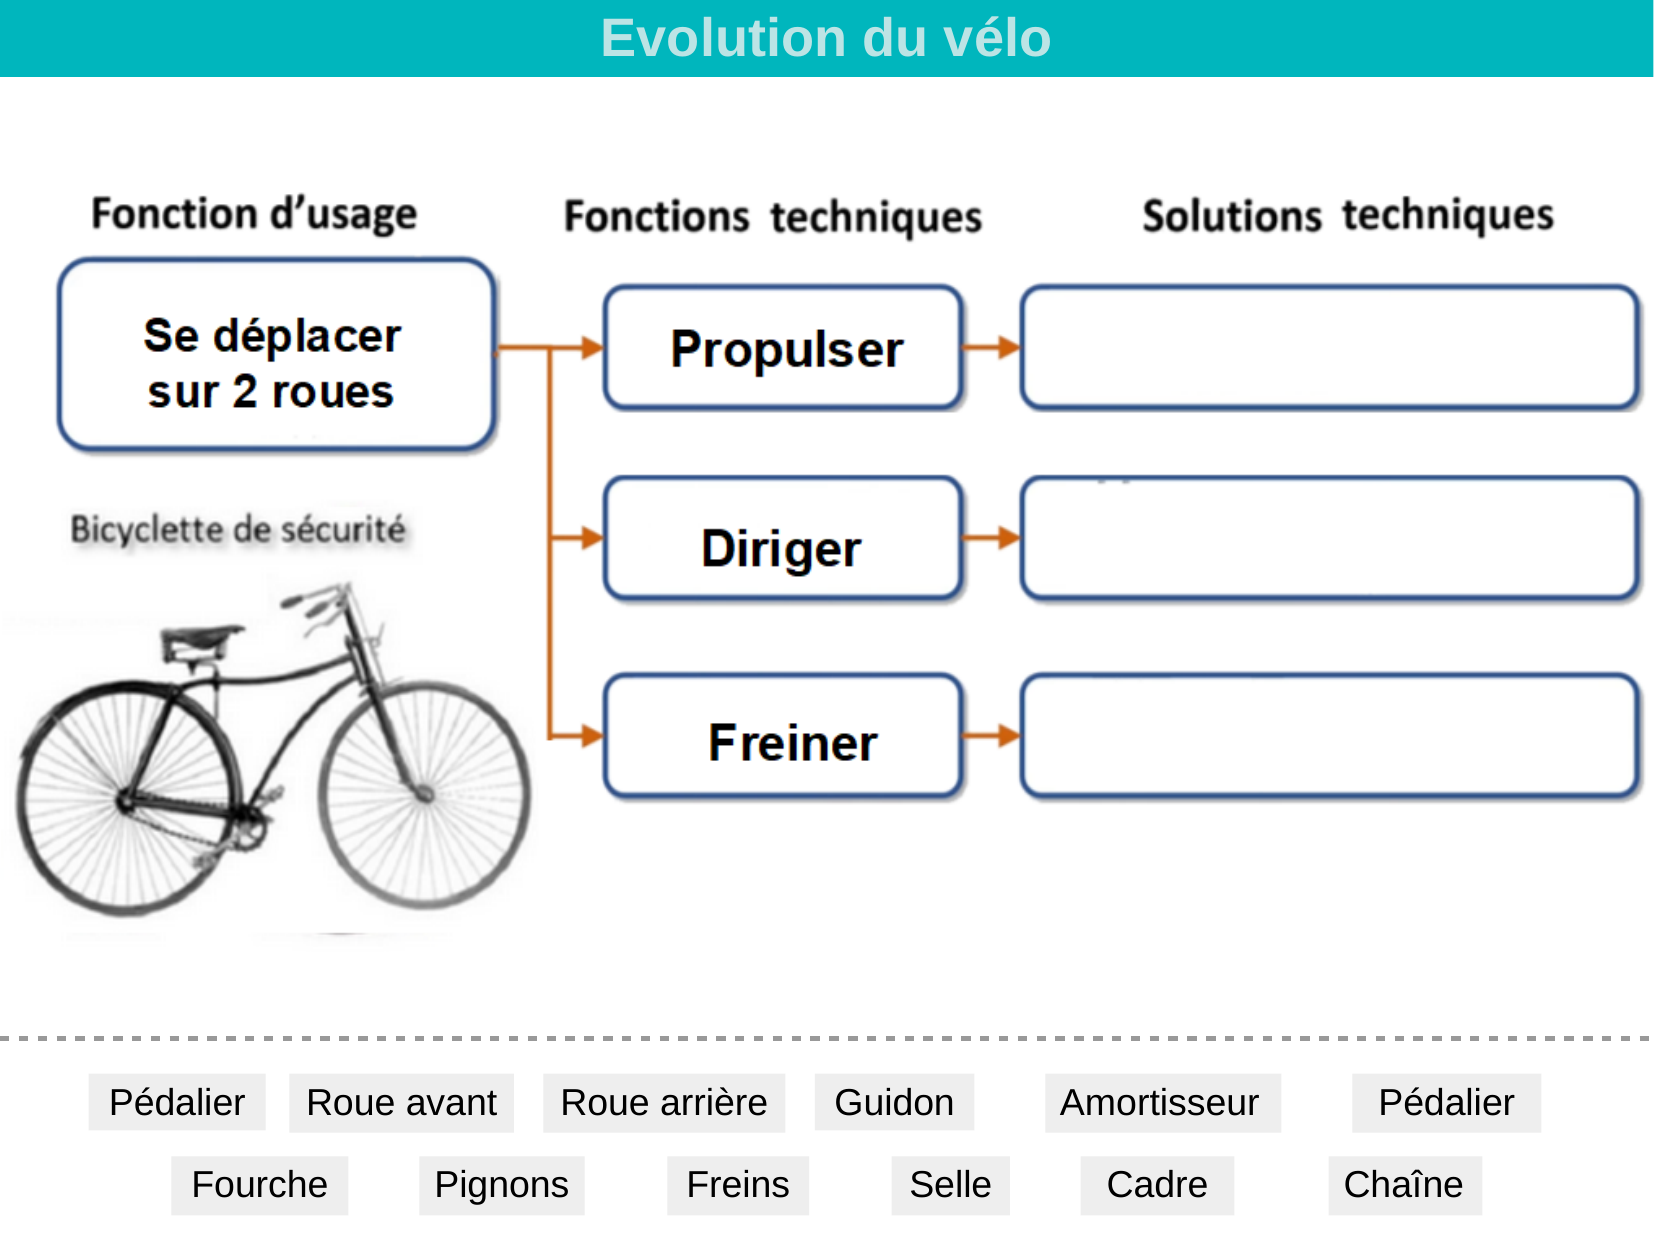

Evolution du vélo
Pédalier
Roue avant
Roue arrière
Guidon
Amortisseur
Pédalier
Fourche
Pignons
Freins
Selle
Cadre
Chaîne